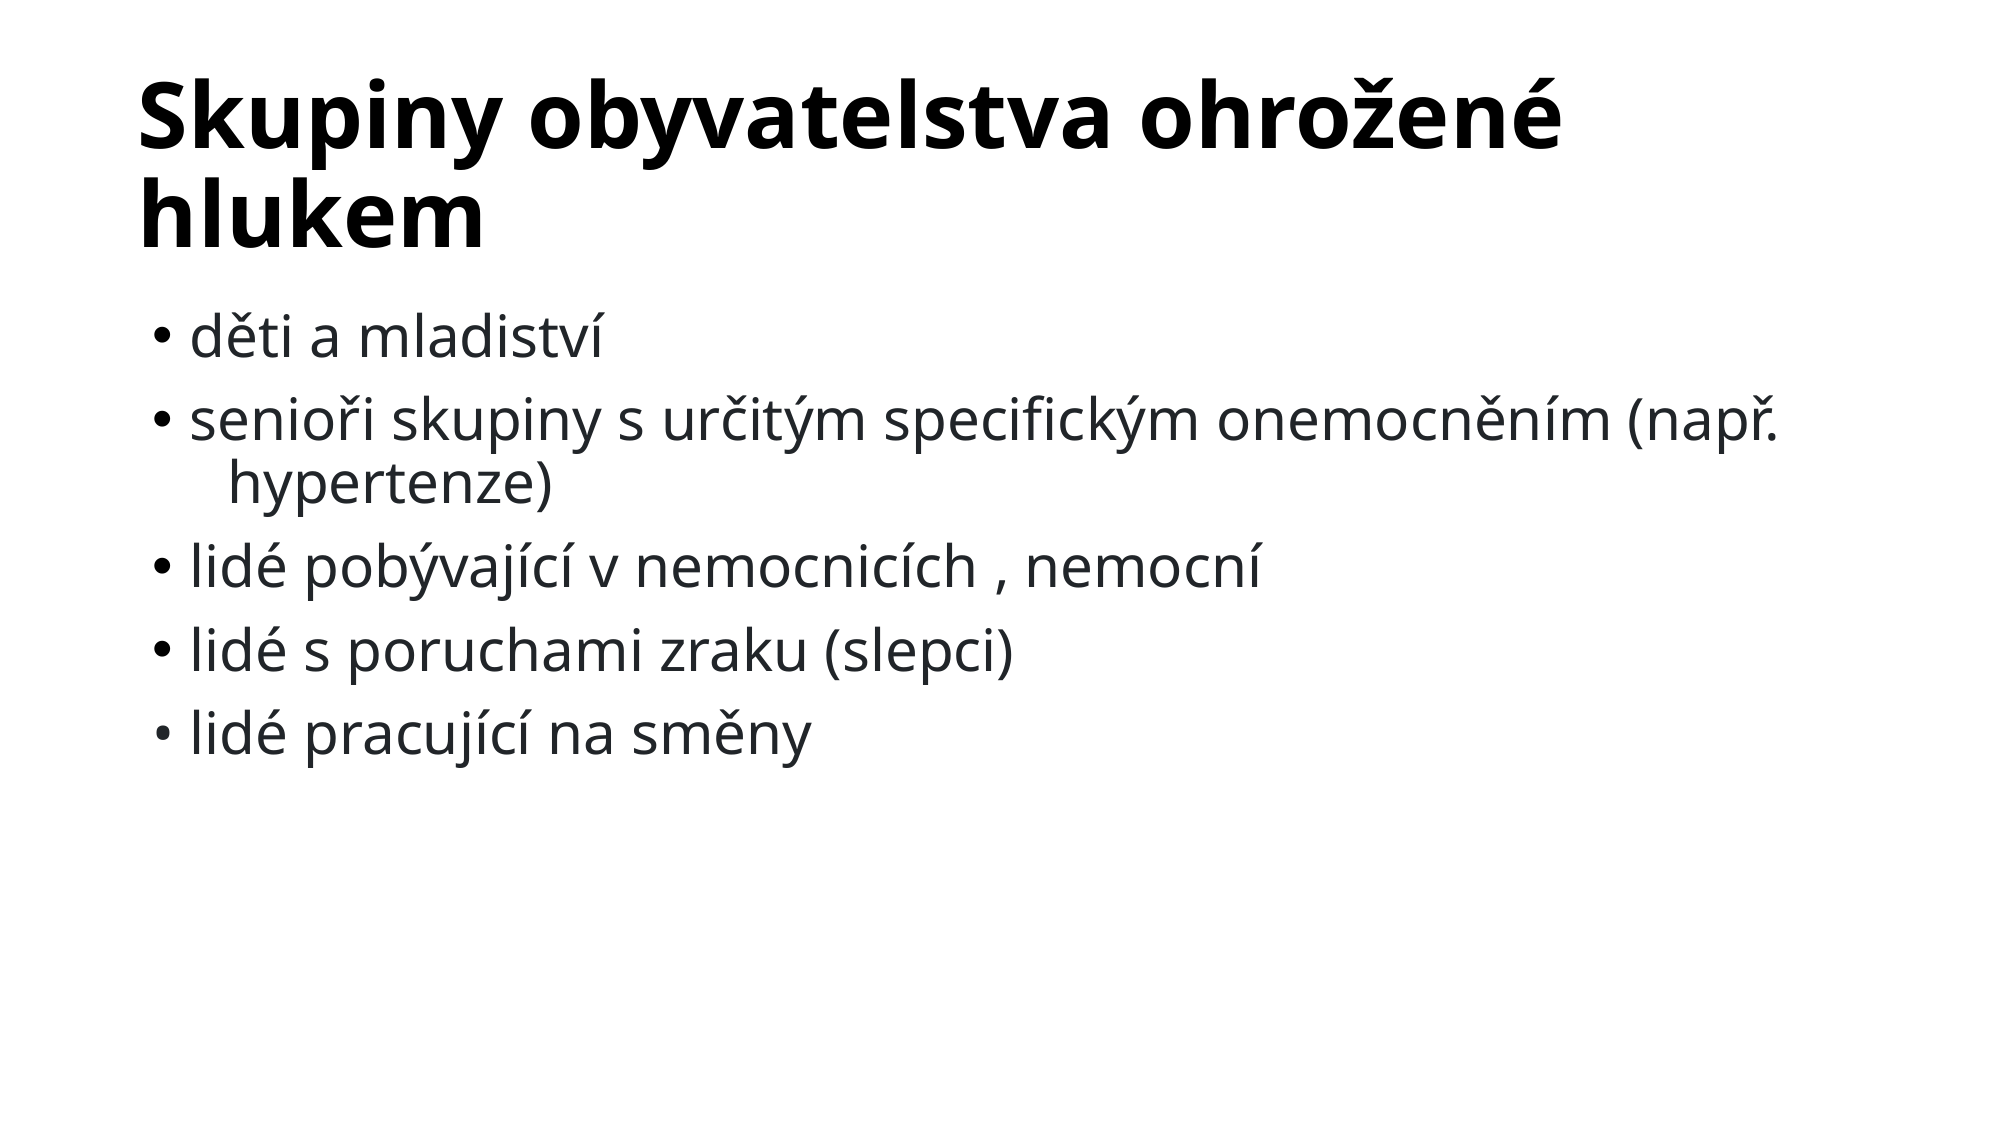

# Skupiny obyvatelstva ohrožené hlukem
děti a mladiství
senioři skupiny s určitým specifickým onemocněním (např. hypertenze)
lidé pobývající v nemocnicích , nemocní
lidé s poruchami zraku (slepci)
• lidé pracující na směny